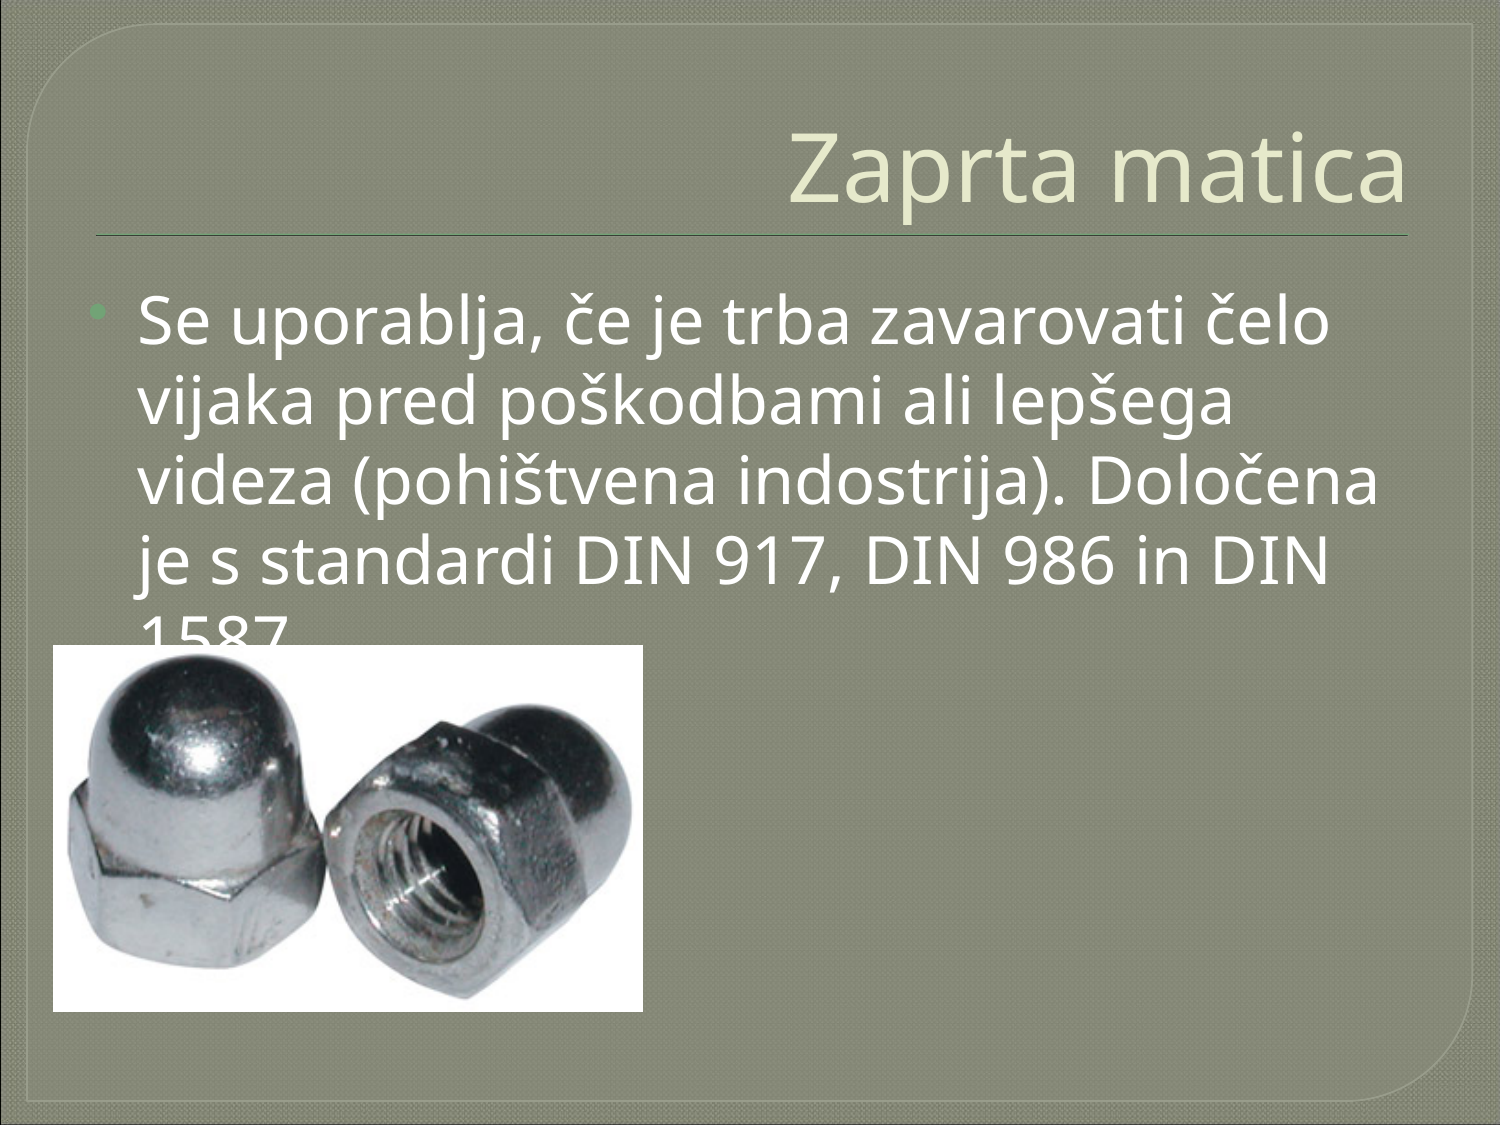

# Zaprta matica
Se uporablja, če je trba zavarovati čelo vijaka pred poškodbami ali lepšega videza (pohištvena indostrija). Določena je s standardi DIN 917, DIN 986 in DIN 1587